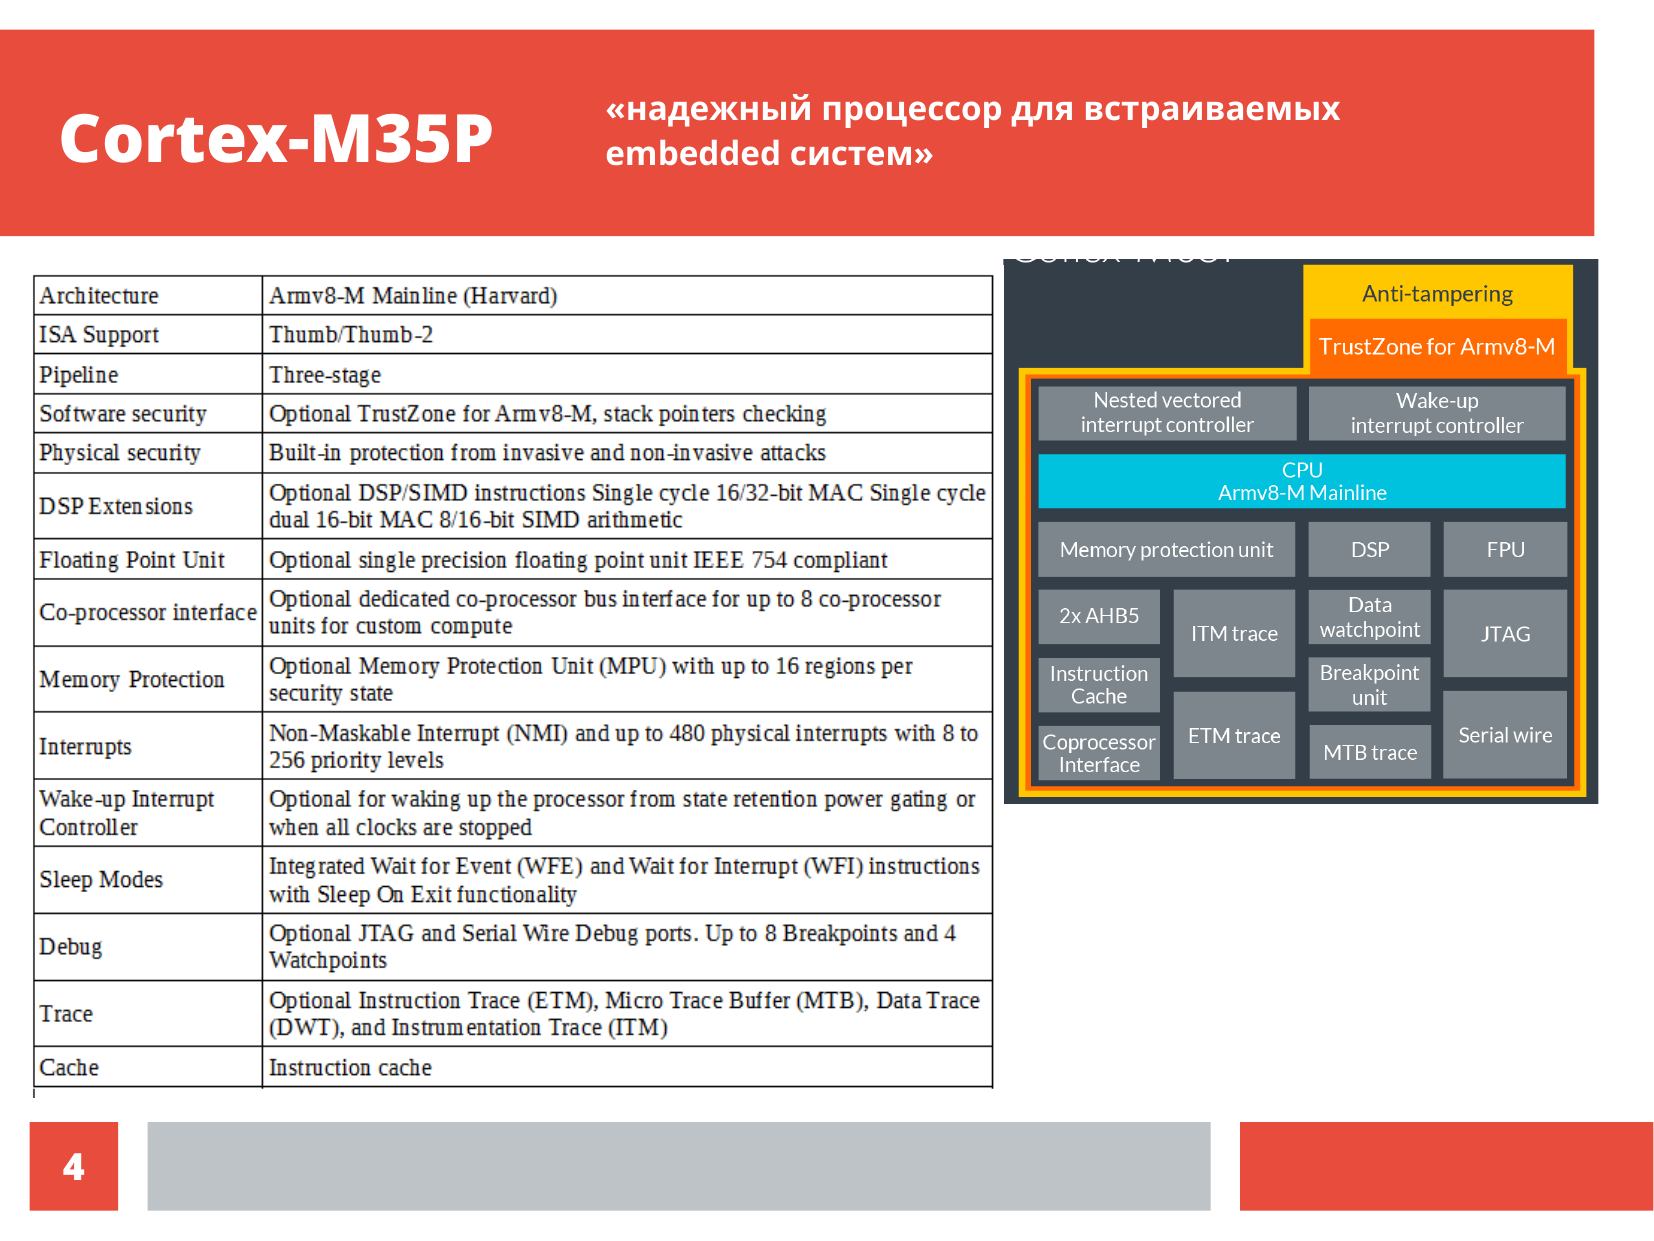

«надежный процессор для встраиваемых embedded систем»
# Cortex-M35P
4